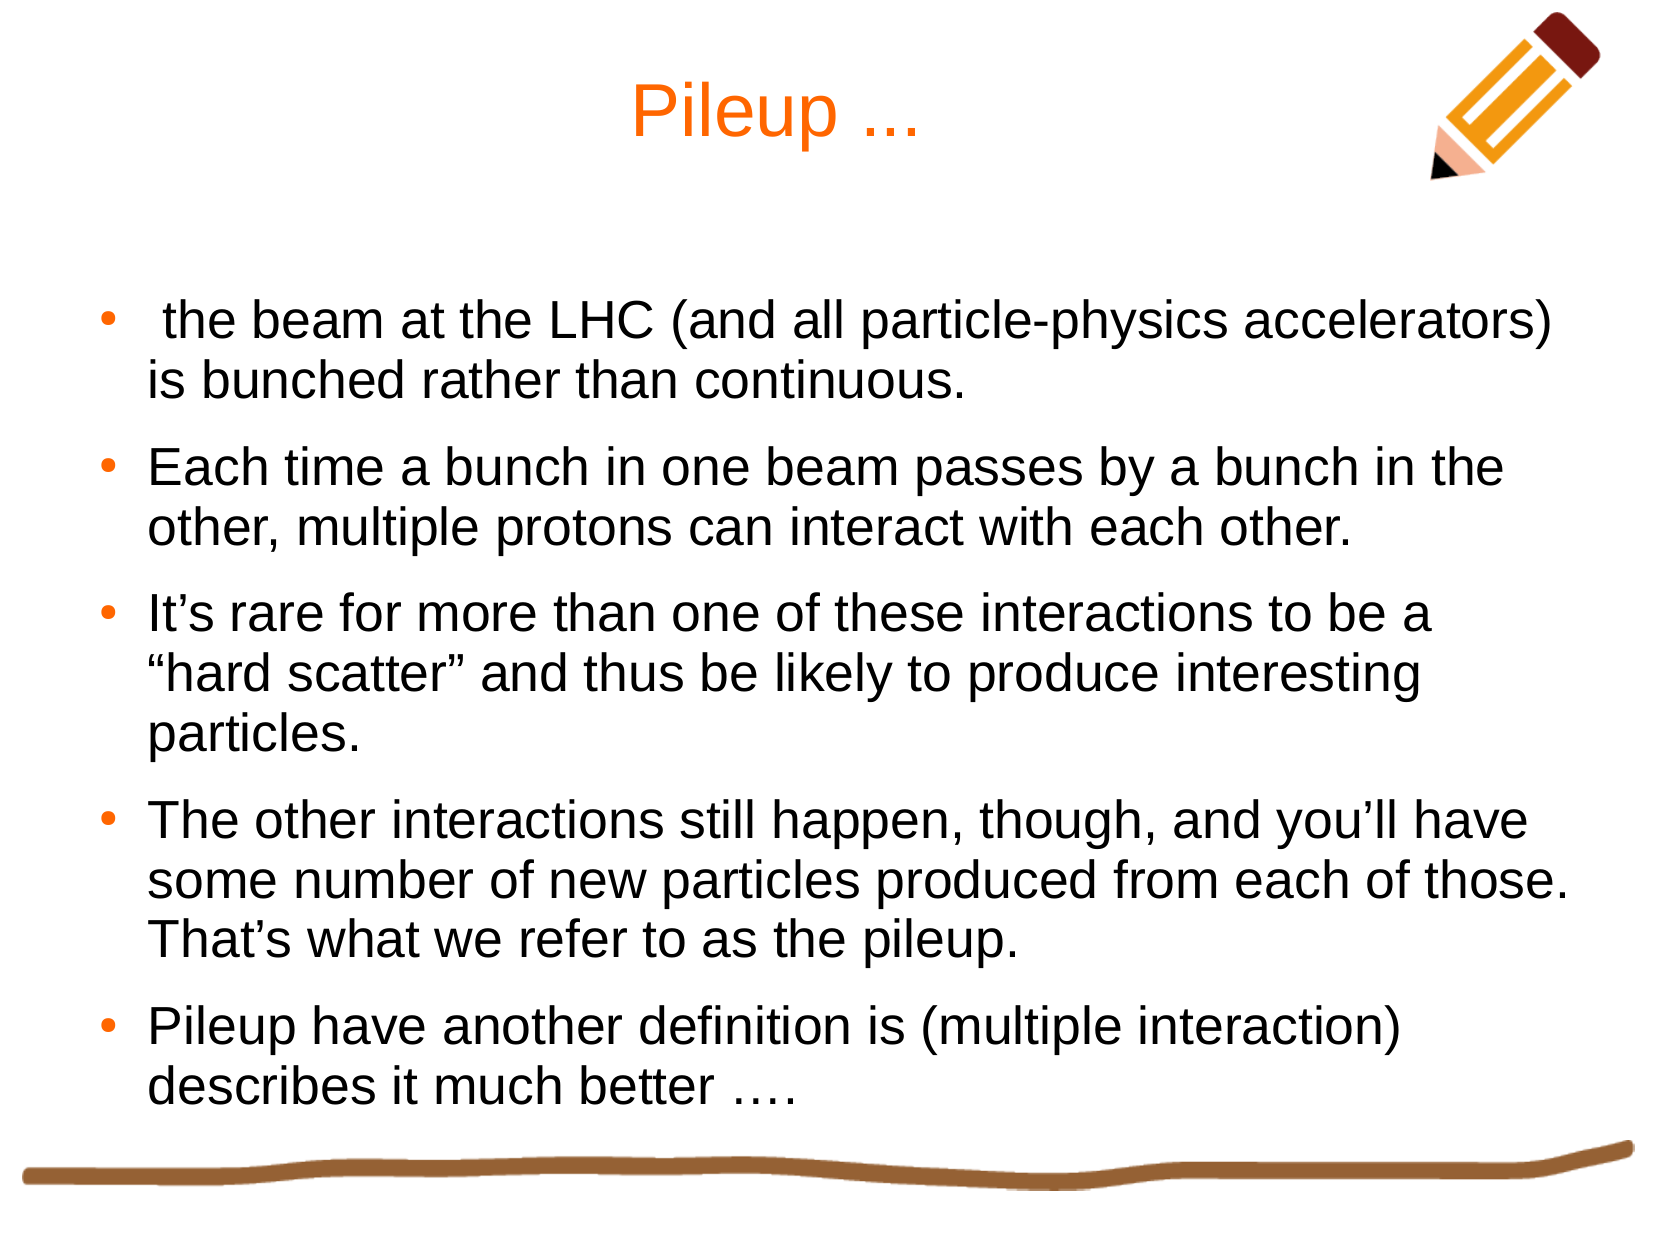

# Pileup ...
 the beam at the LHC (and all particle-physics accelerators) is bunched rather than continuous.
Each time a bunch in one beam passes by a bunch in the other, multiple protons can interact with each other.
It’s rare for more than one of these interactions to be a “hard scatter” and thus be likely to produce interesting particles.
The other interactions still happen, though, and you’ll have some number of new particles produced from each of those. That’s what we refer to as the pileup.
Pileup have another definition is (multiple interaction) describes it much better ….